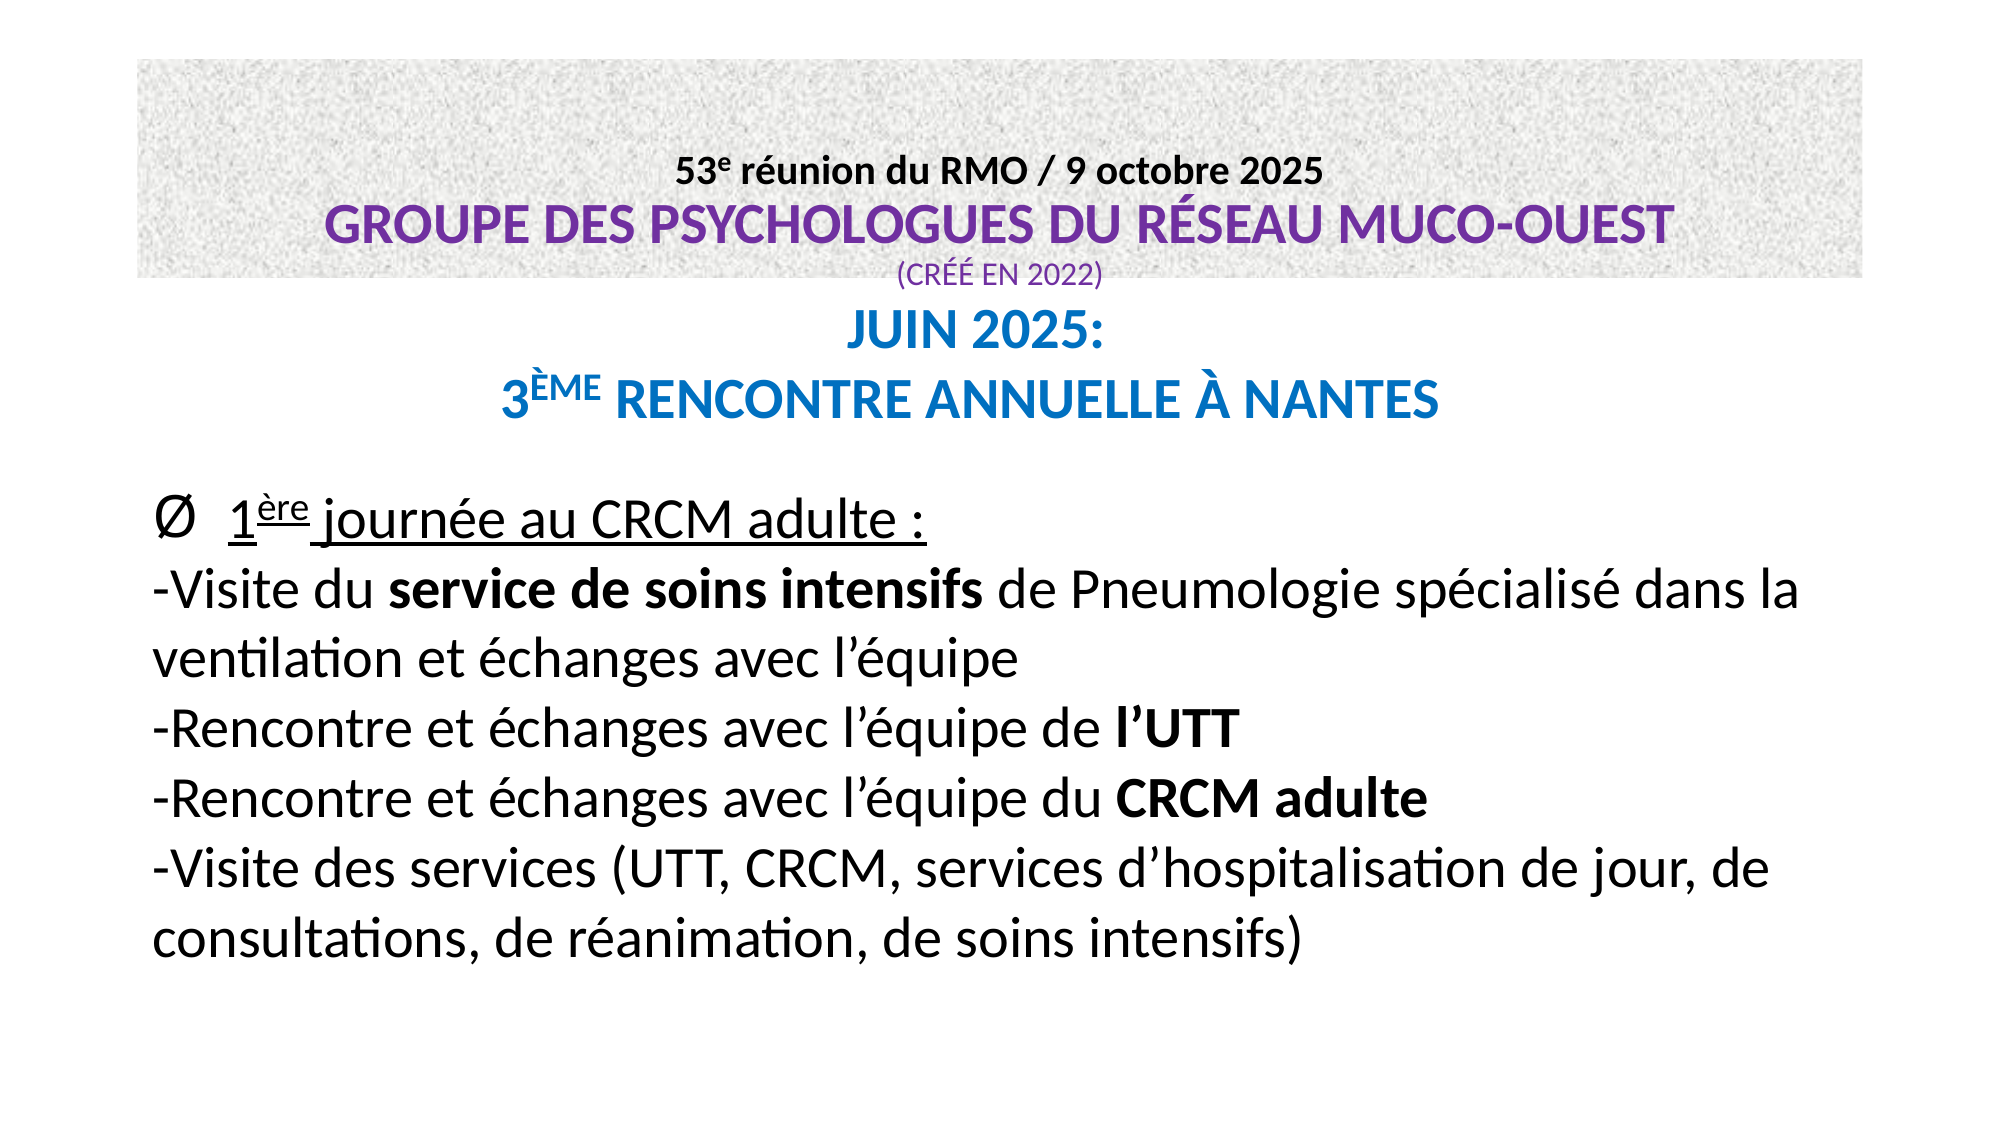

# 53e réunion du RMO / 9 octobre 2025 Groupe des psychologues du Réseau Muco-Ouest (créé en 2022)
Juin 2025:
3ème rencontre annuelle à Nantes
1ère journée au CRCM adulte :
-Visite du service de soins intensifs de Pneumologie spécialisé dans la ventilation et échanges avec l’équipe
-Rencontre et échanges avec l’équipe de l’UTT
-Rencontre et échanges avec l’équipe du CRCM adulte
-Visite des services (UTT, CRCM, services d’hospitalisation de jour, de consultations, de réanimation, de soins intensifs)